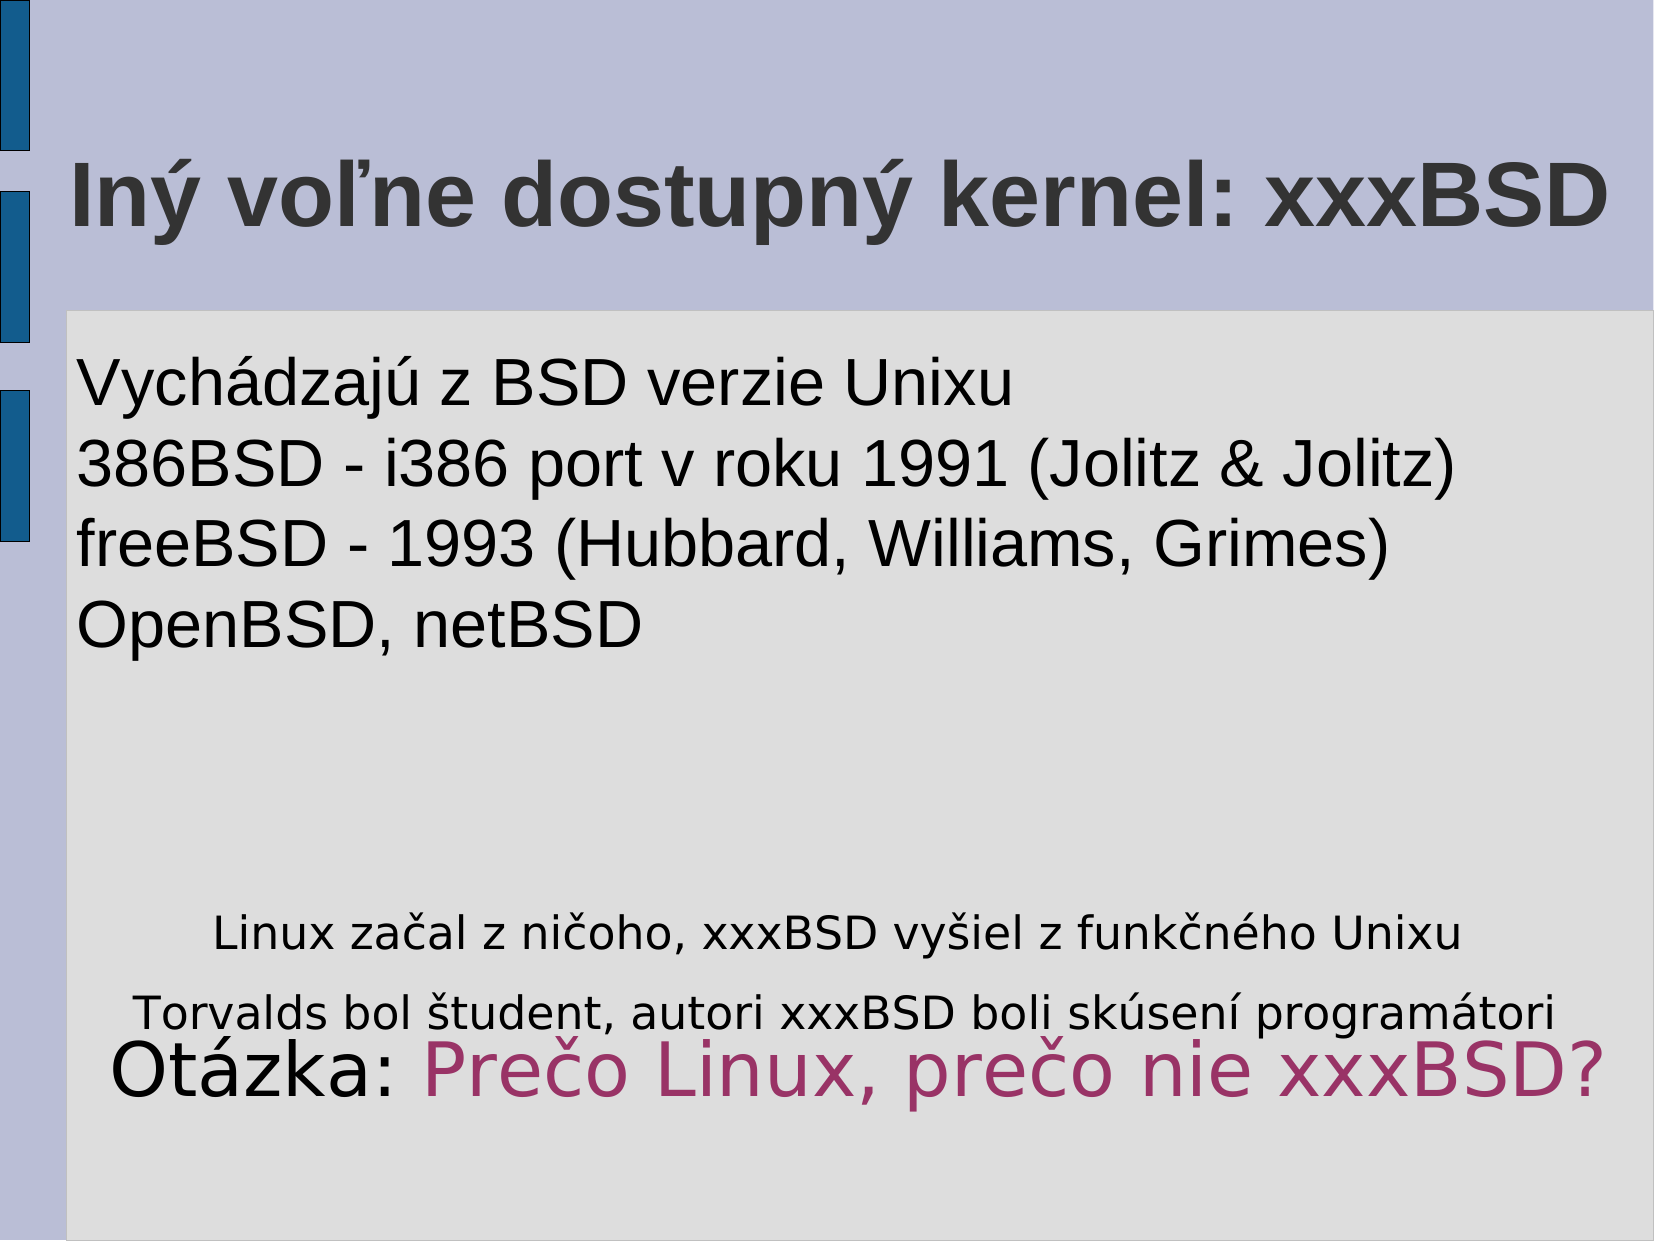

# Iný voľne dostupný kernel: xxxBSD
Vychádzajú z BSD verzie Unixu
386BSD - i386 port v roku 1991 (Jolitz & Jolitz)
freeBSD - 1993 (Hubbard, Williams, Grimes)
OpenBSD, netBSD
Linux začal z ničoho, xxxBSD vyšiel z funkčného Unixu
Torvalds bol študent, autori xxxBSD boli skúsení programátori
Otázka: Prečo Linux, prečo nie xxxBSD?